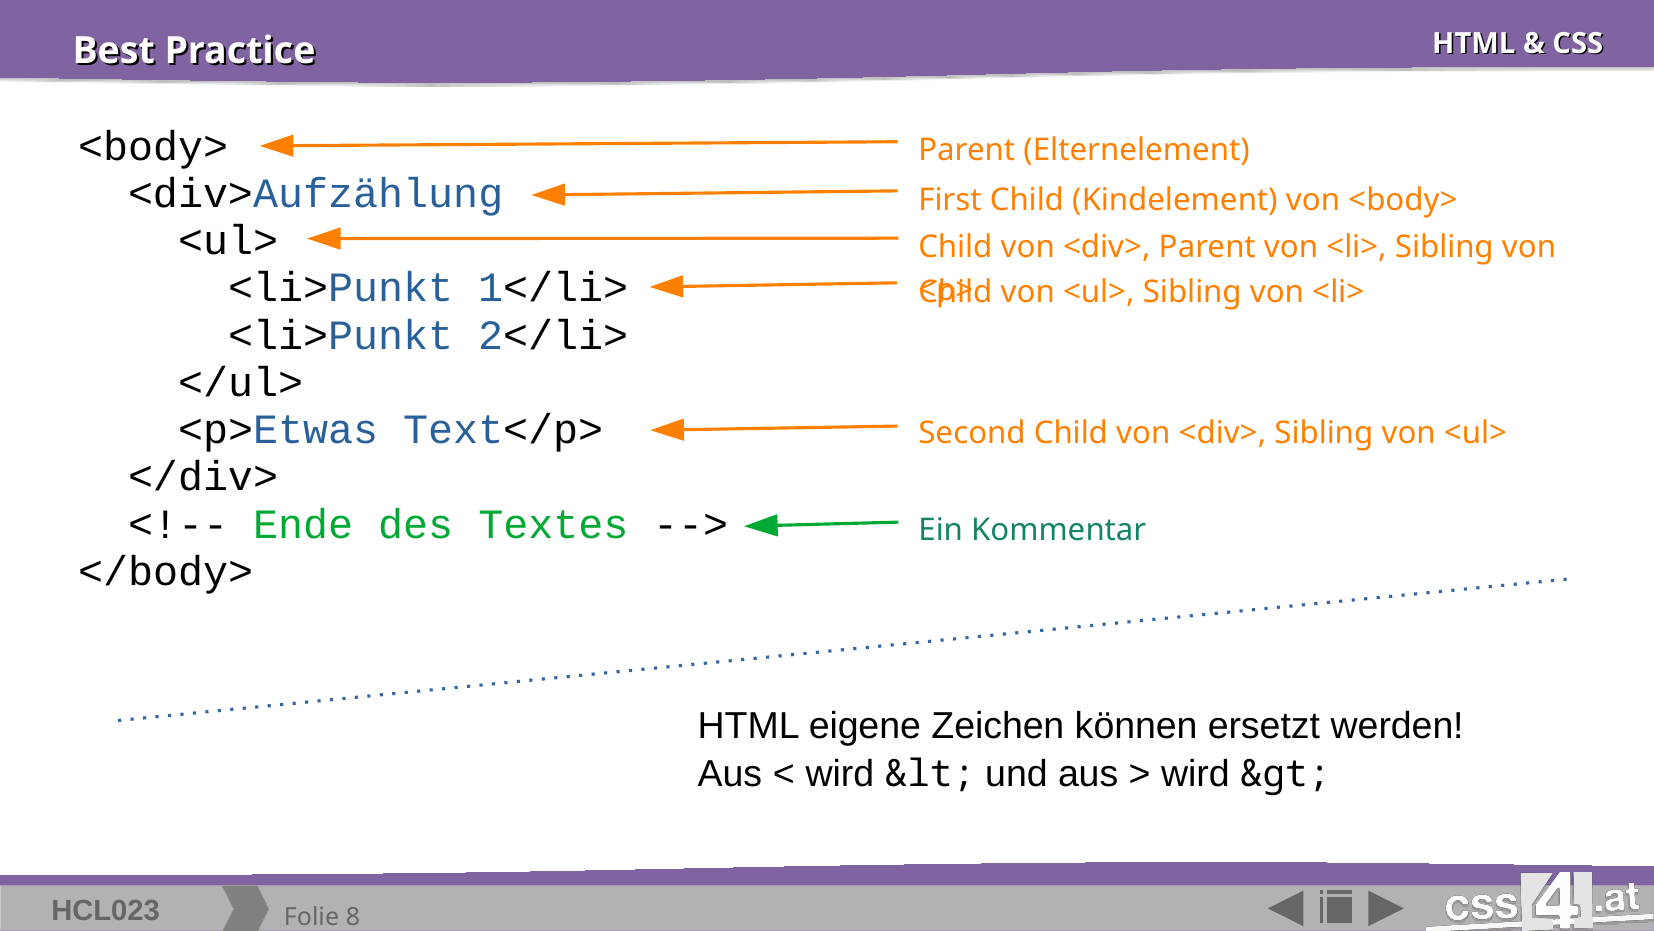

HTML & CSS
Best Practice
<body>
 <div>Aufzählung
 <ul>
 <li>Punkt 1</li>
 <li>Punkt 2</li>
 </ul>
 <p>Etwas Text</p>
 </div>
 <!-- Ende des Textes -->
</body>
Parent (Elternelement)
First Child (Kindelement) von <body>
Child von <div>, Parent von <li>, Sibling von <p>
Child von <ul>, Sibling von <li>
Second Child von <div>, Sibling von <ul>
Ein Kommentar
HTML eigene Zeichen können ersetzt werden!
Aus < wird &lt; und aus > wird &gt;
HCL023
Folie